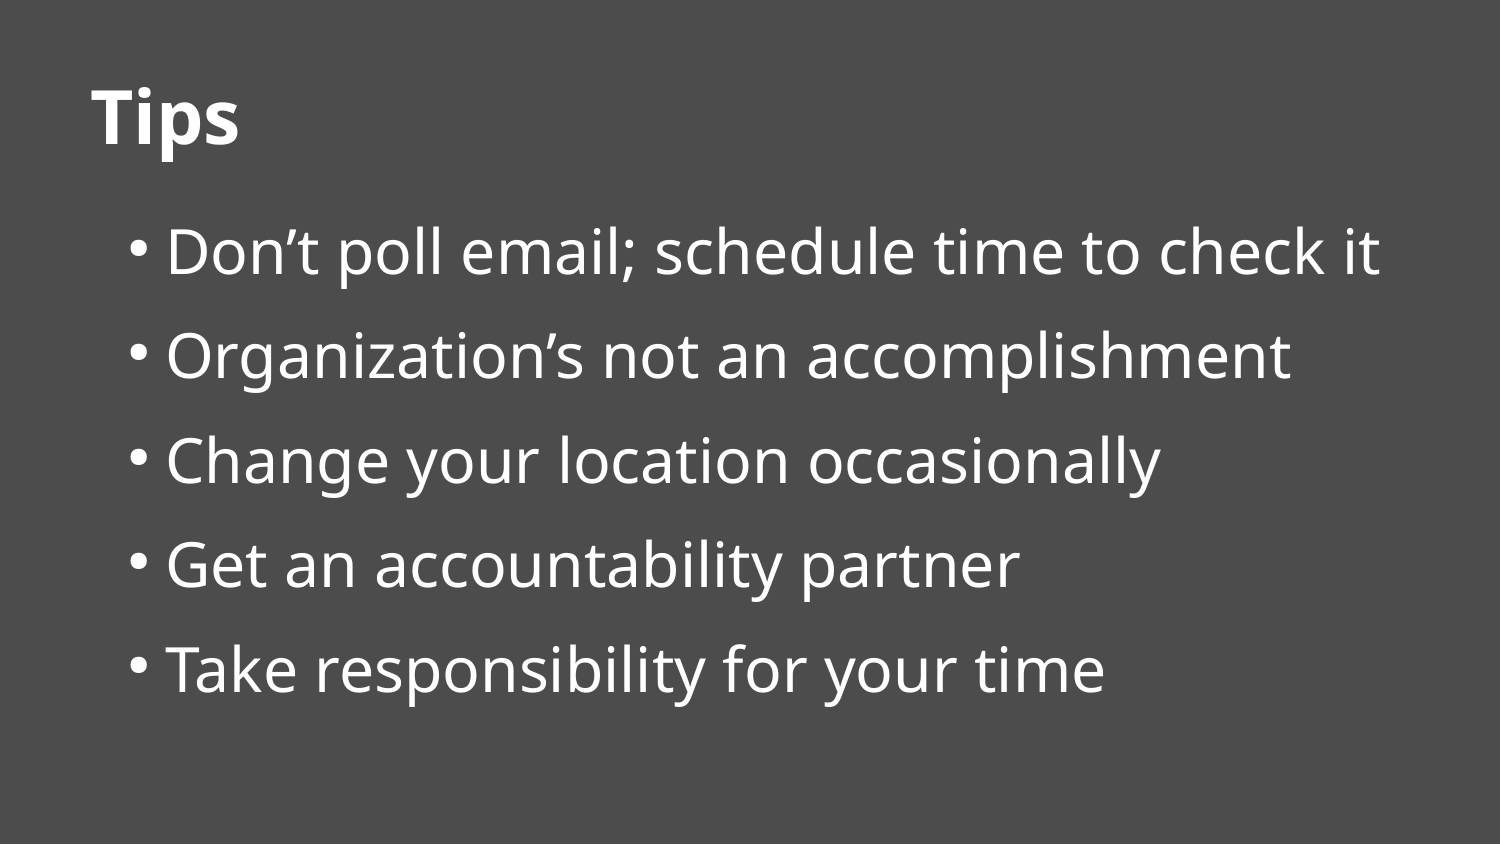

# Tips
Don’t poll email; schedule time to check it
Organization’s not an accomplishment
Change your location occasionally
Get an accountability partner
Take responsibility for your time